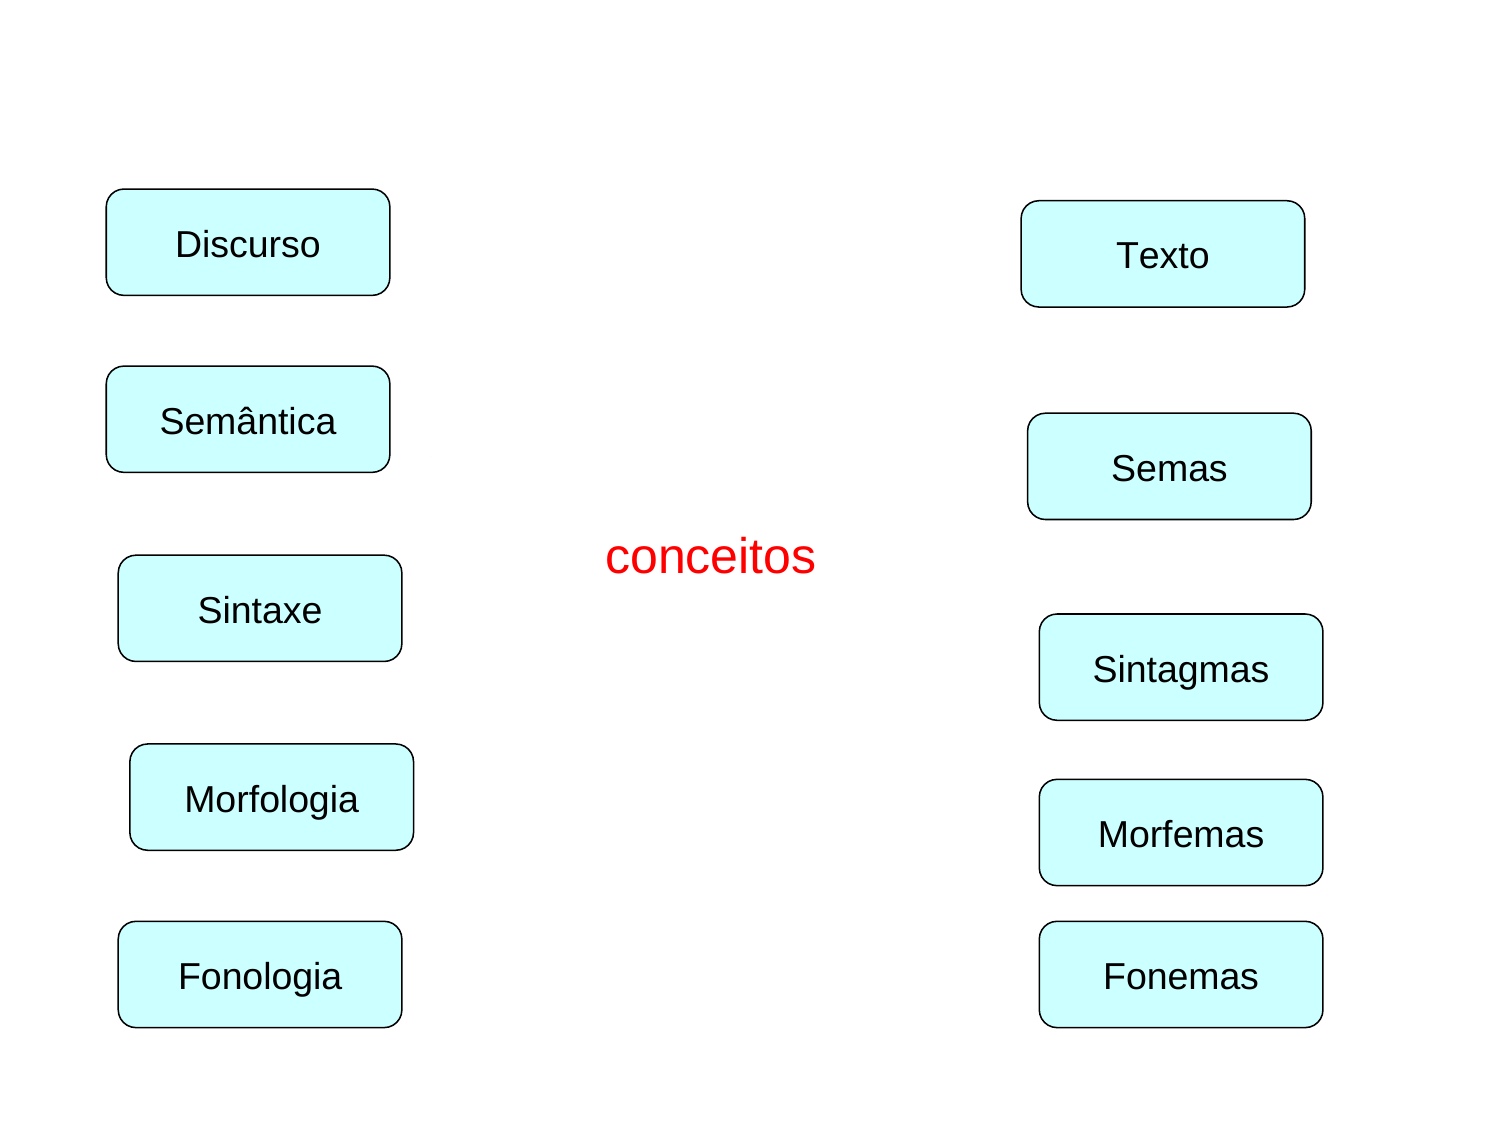

Discurso
Texto
Semântica
Semas
conceitos
Sintaxe
Sintagmas
Morfologia
Morfemas
Fonologia
Fonemas